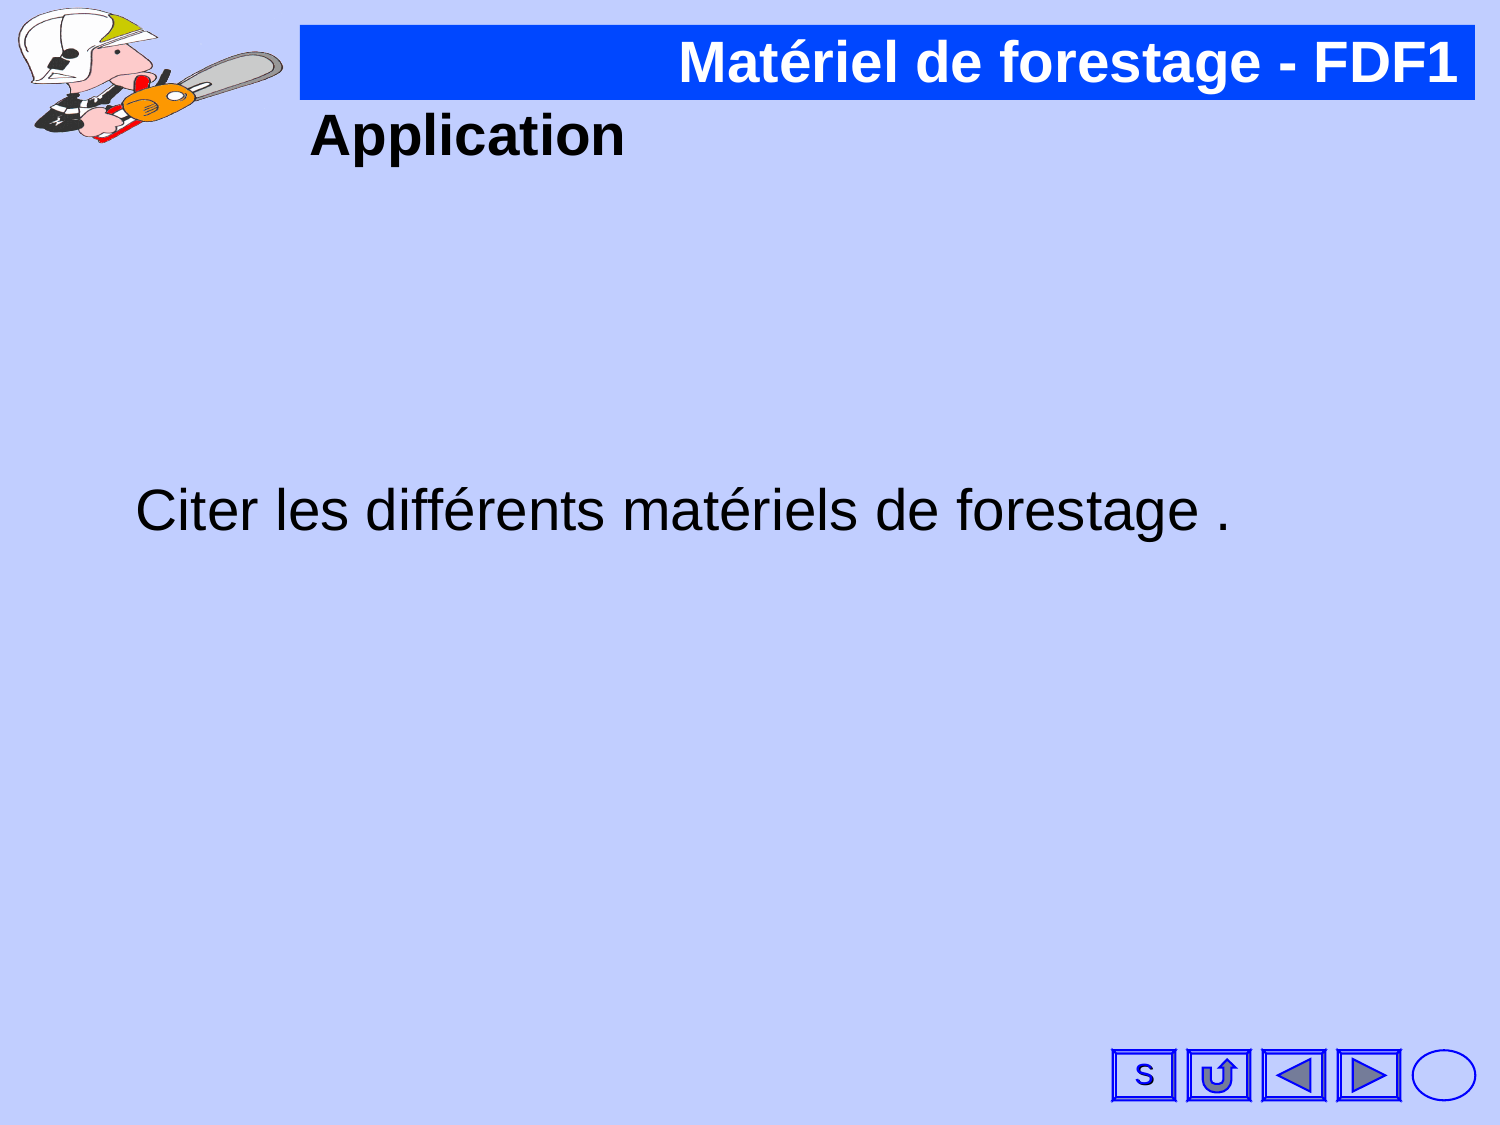

Matériel de forestage - FDF1
Application
#
Citer les différents matériels de forestage .
S